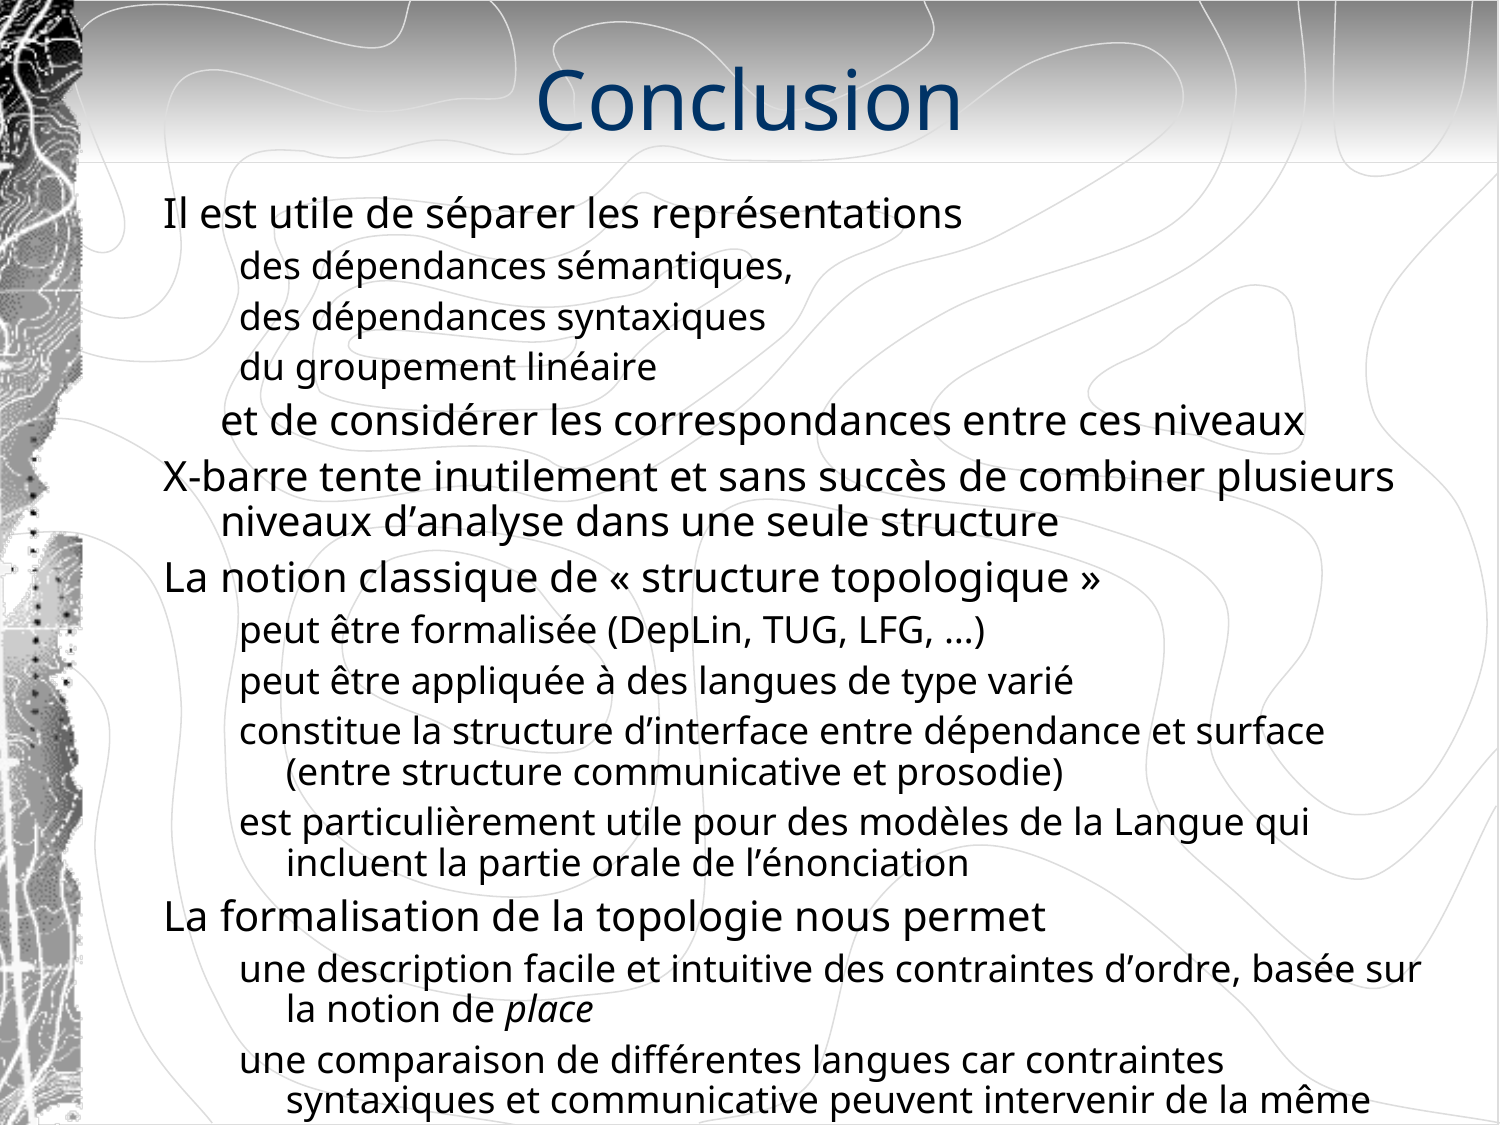

# Conclusion
Il est utile de séparer les représentations
des dépendances sémantiques,
des dépendances syntaxiques
du groupement linéaire
	et de considérer les correspondances entre ces niveaux
X-barre tente inutilement et sans succès de combiner plusieurs niveaux d’analyse dans une seule structure
La notion classique de « structure topologique »
peut être formalisée (DepLin, TUG, LFG, …)
peut être appliquée à des langues de type varié
constitue la structure d’interface entre dépendance et surface
(entre structure communicative et prosodie)
est particulièrement utile pour des modèles de la Langue qui incluent la partie orale de l’énonciation
La formalisation de la topologie nous permet
une description facile et intuitive des contraintes d’ordre, basée sur la notion de place
une comparaison de différentes langues car contraintes syntaxiques et communicative peuvent intervenir de la même manière